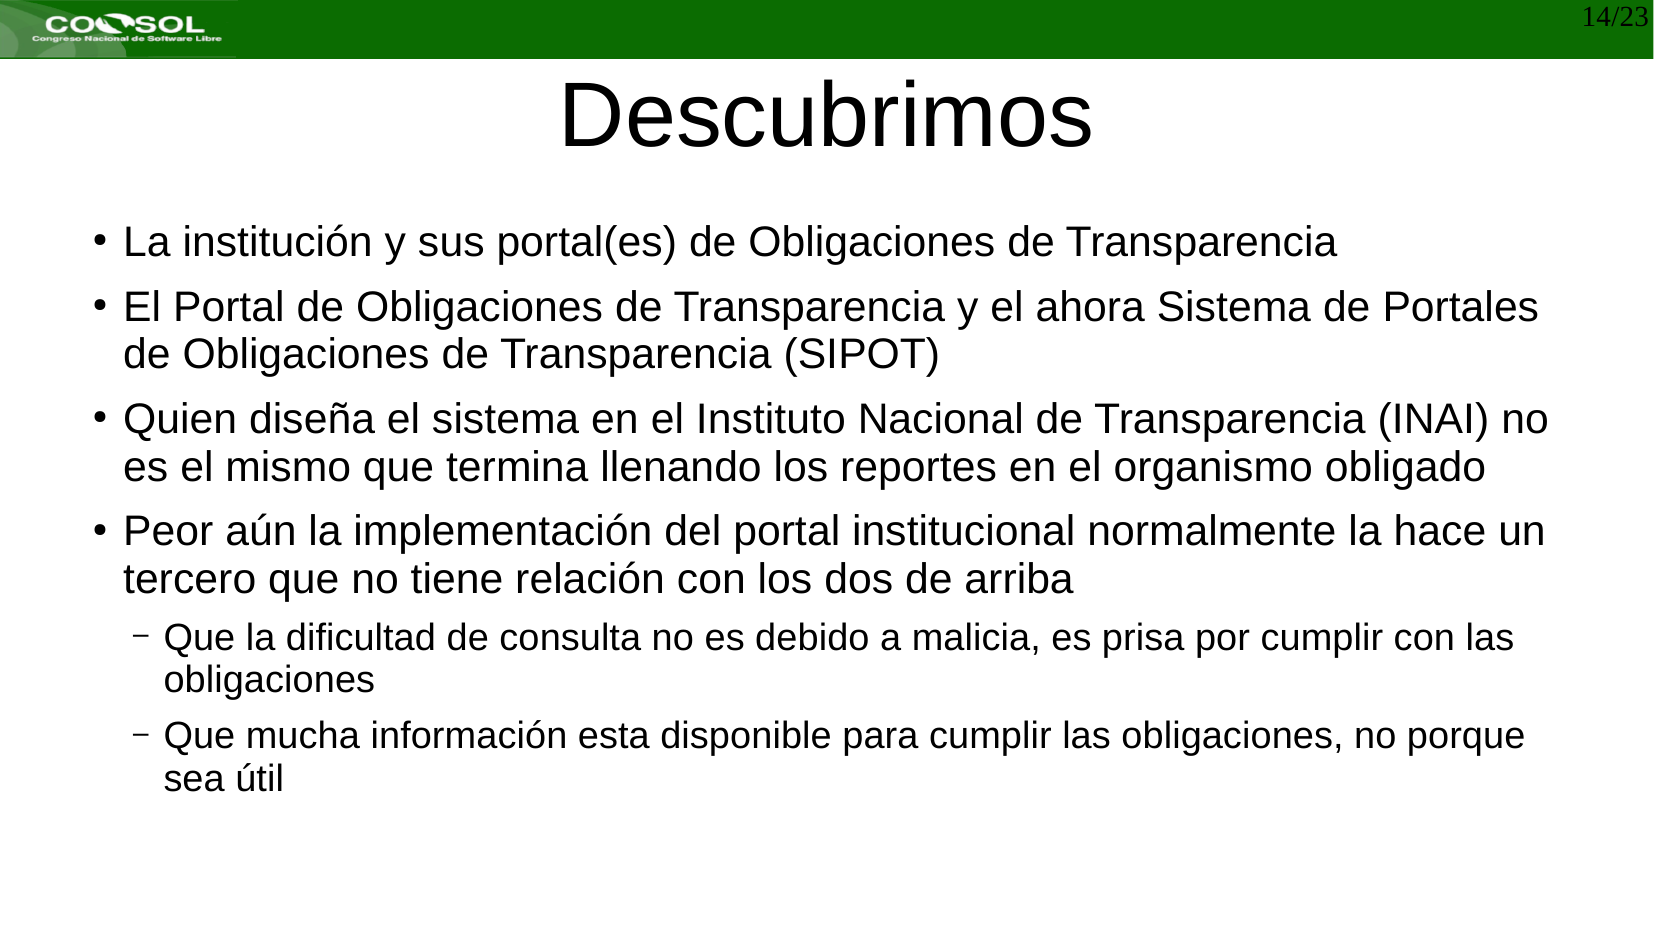

14
# Descubrimos
La institución y sus portal(es) de Obligaciones de Transparencia
El Portal de Obligaciones de Transparencia y el ahora Sistema de Portales de Obligaciones de Transparencia (SIPOT)
Quien diseña el sistema en el Instituto Nacional de Transparencia (INAI) no es el mismo que termina llenando los reportes en el organismo obligado
Peor aún la implementación del portal institucional normalmente la hace un tercero que no tiene relación con los dos de arriba
Que la dificultad de consulta no es debido a malicia, es prisa por cumplir con las obligaciones
Que mucha información esta disponible para cumplir las obligaciones, no porque sea útil